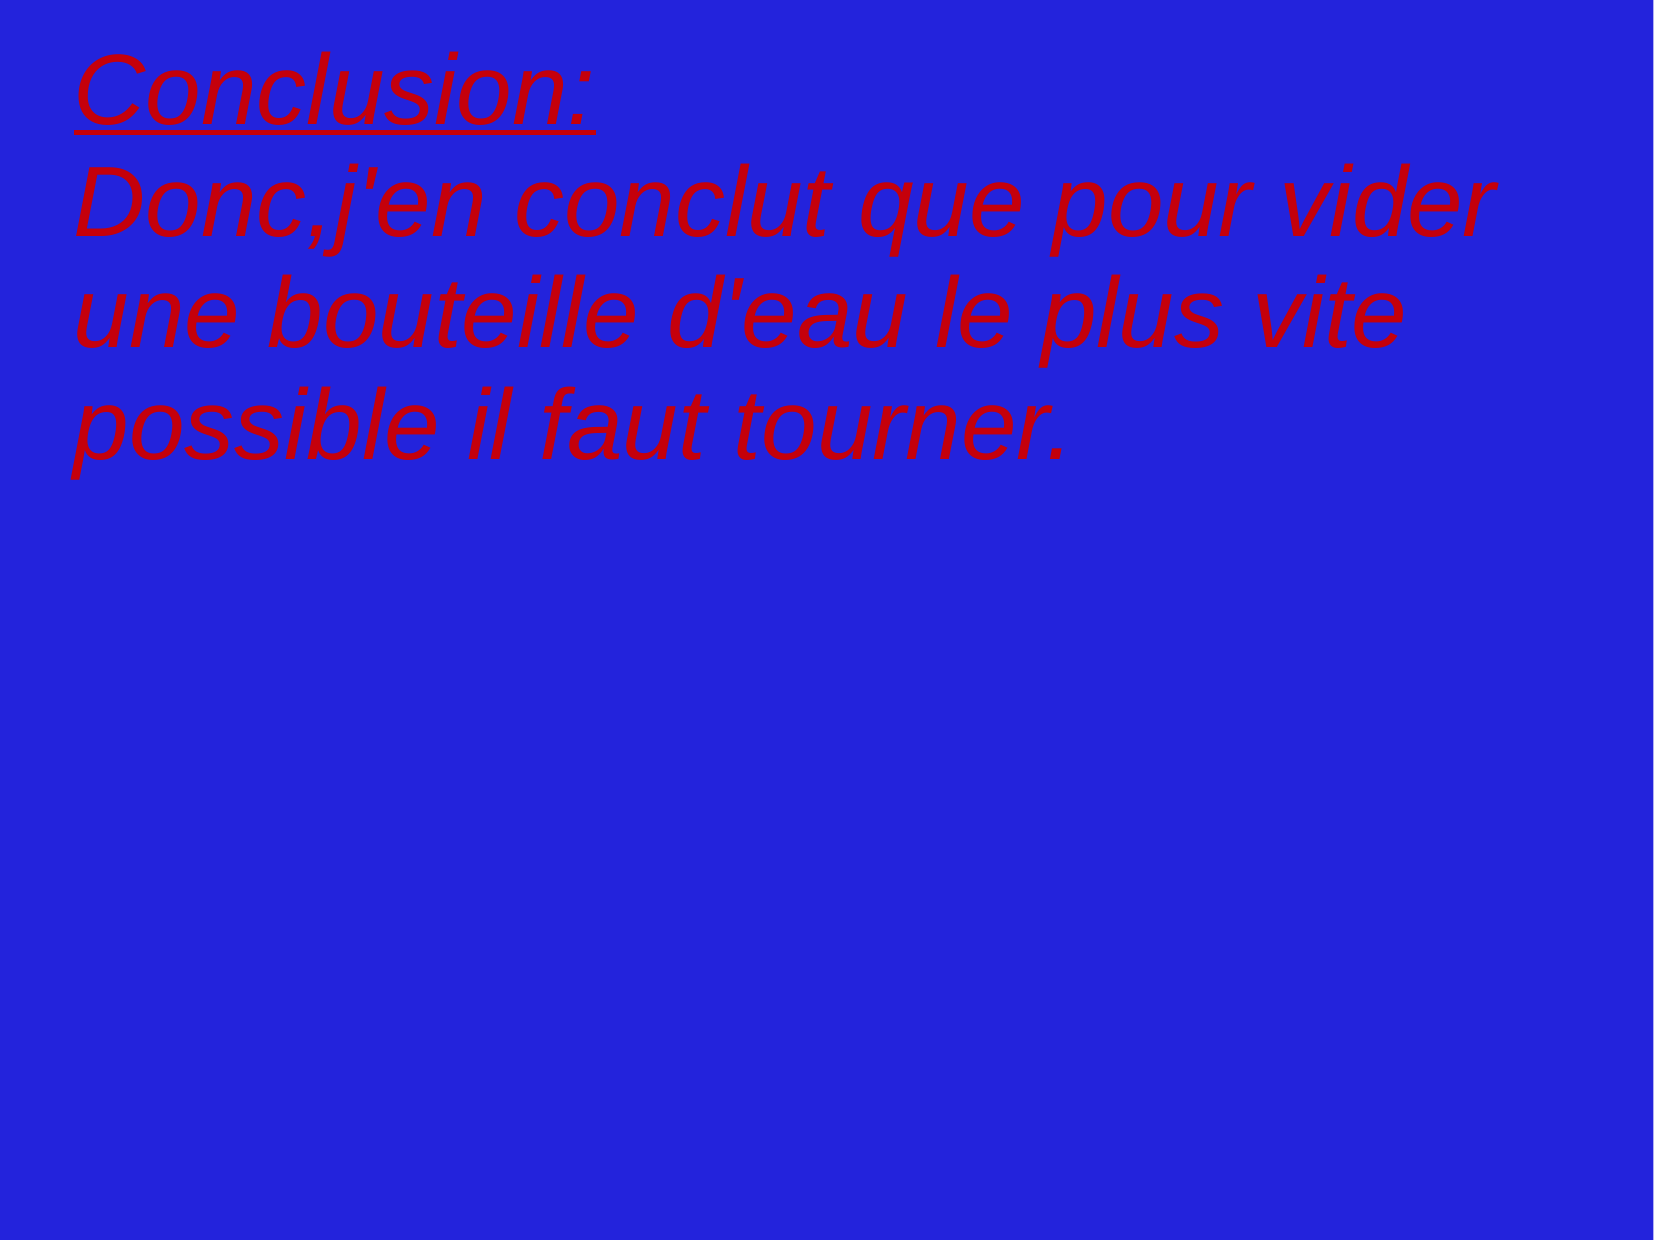

Conclusion:
Donc,j'en conclut que pour vider une bouteille d'eau le plus vite possible il faut tourner.